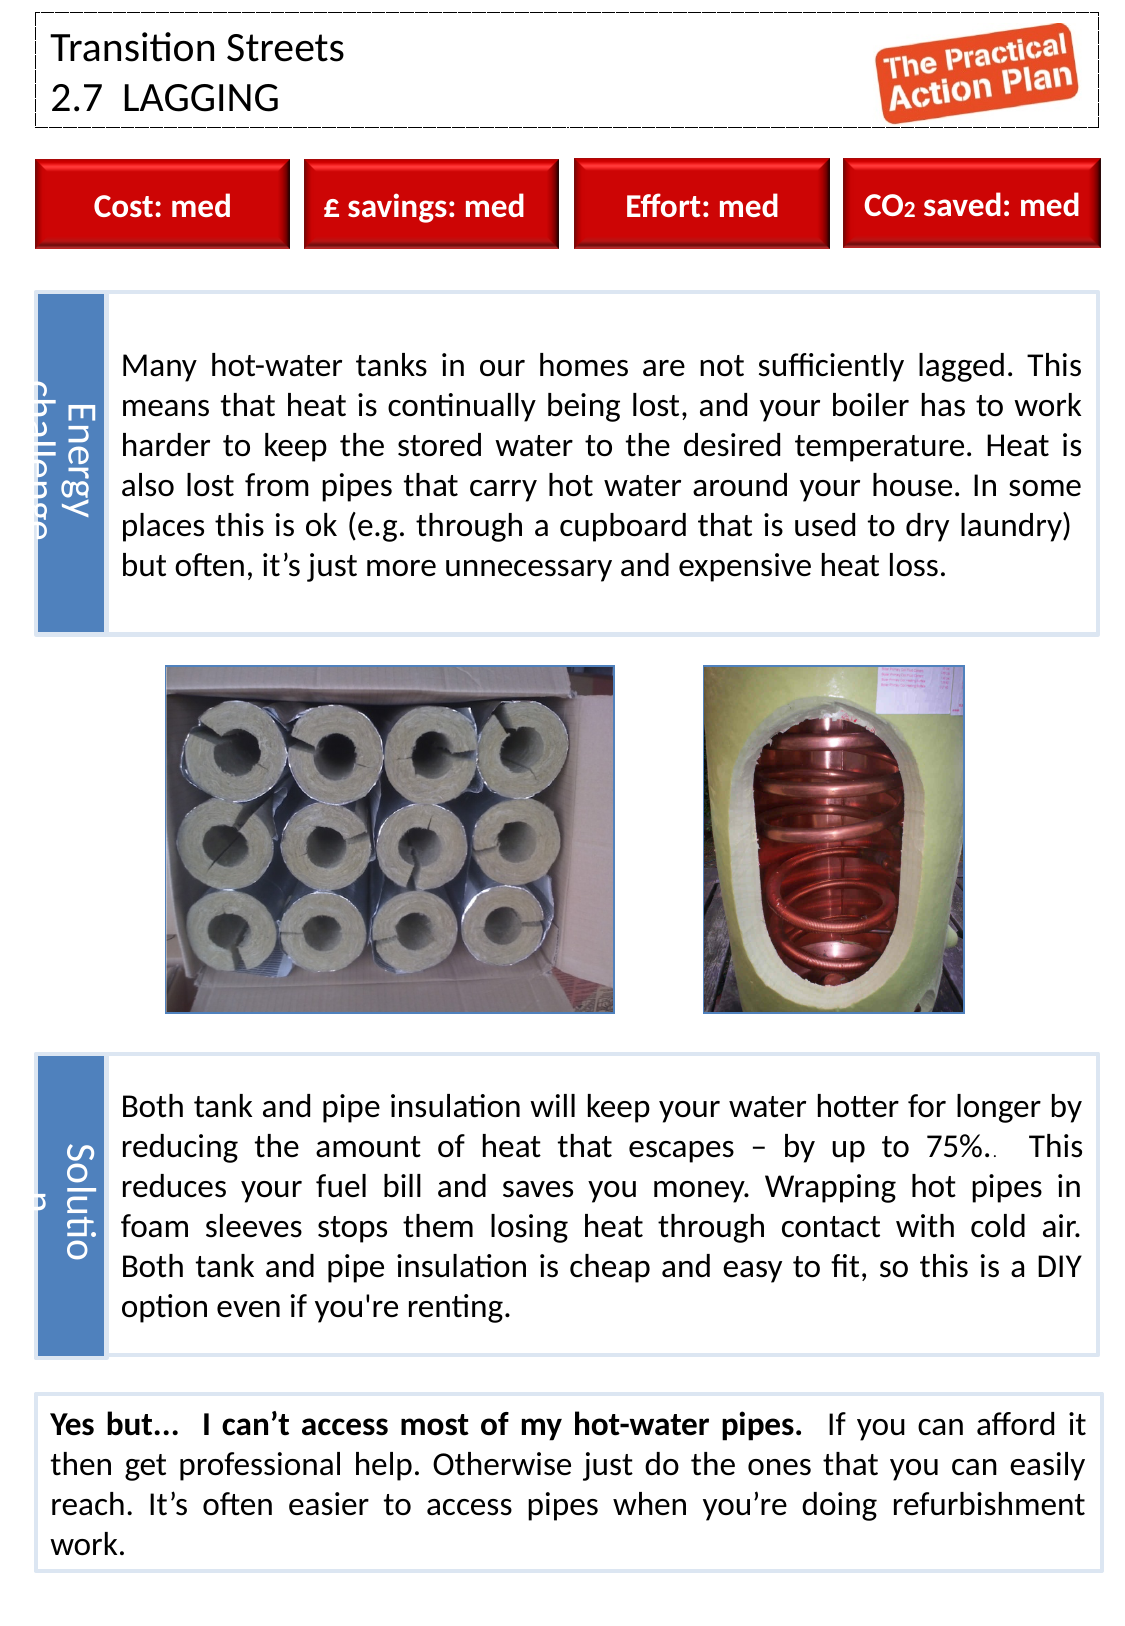

Transition Streets
2.7 LAGGING
Effort: med
CO2 saved: med
Cost: med
£ savings: med
Many hot-water tanks in our homes are not sufficiently lagged. This means that heat is continually being lost, and your boiler has to work harder to keep the stored water to the desired temperature. Heat is also lost from pipes that carry hot water around your house. In some places this is ok (e.g. through a cupboard that is used to dry laundry) but often, it’s just more unnecessary and expensive heat loss.
Energy challenge
Both tank and pipe insulation will keep your water hotter for longer by reducing the amount of heat that escapes – by up to 75%.. This reduces your fuel bill and saves you money. Wrapping hot pipes in foam sleeves stops them losing heat through contact with cold air. Both tank and pipe insulation is cheap and easy to fit, so this is a DIY option even if you're renting.
Solution
Yes but... I can’t access most of my hot-water pipes. If you can afford it then get professional help. Otherwise just do the ones that you can easily reach. It’s often easier to access pipes when you’re doing refurbishment work.